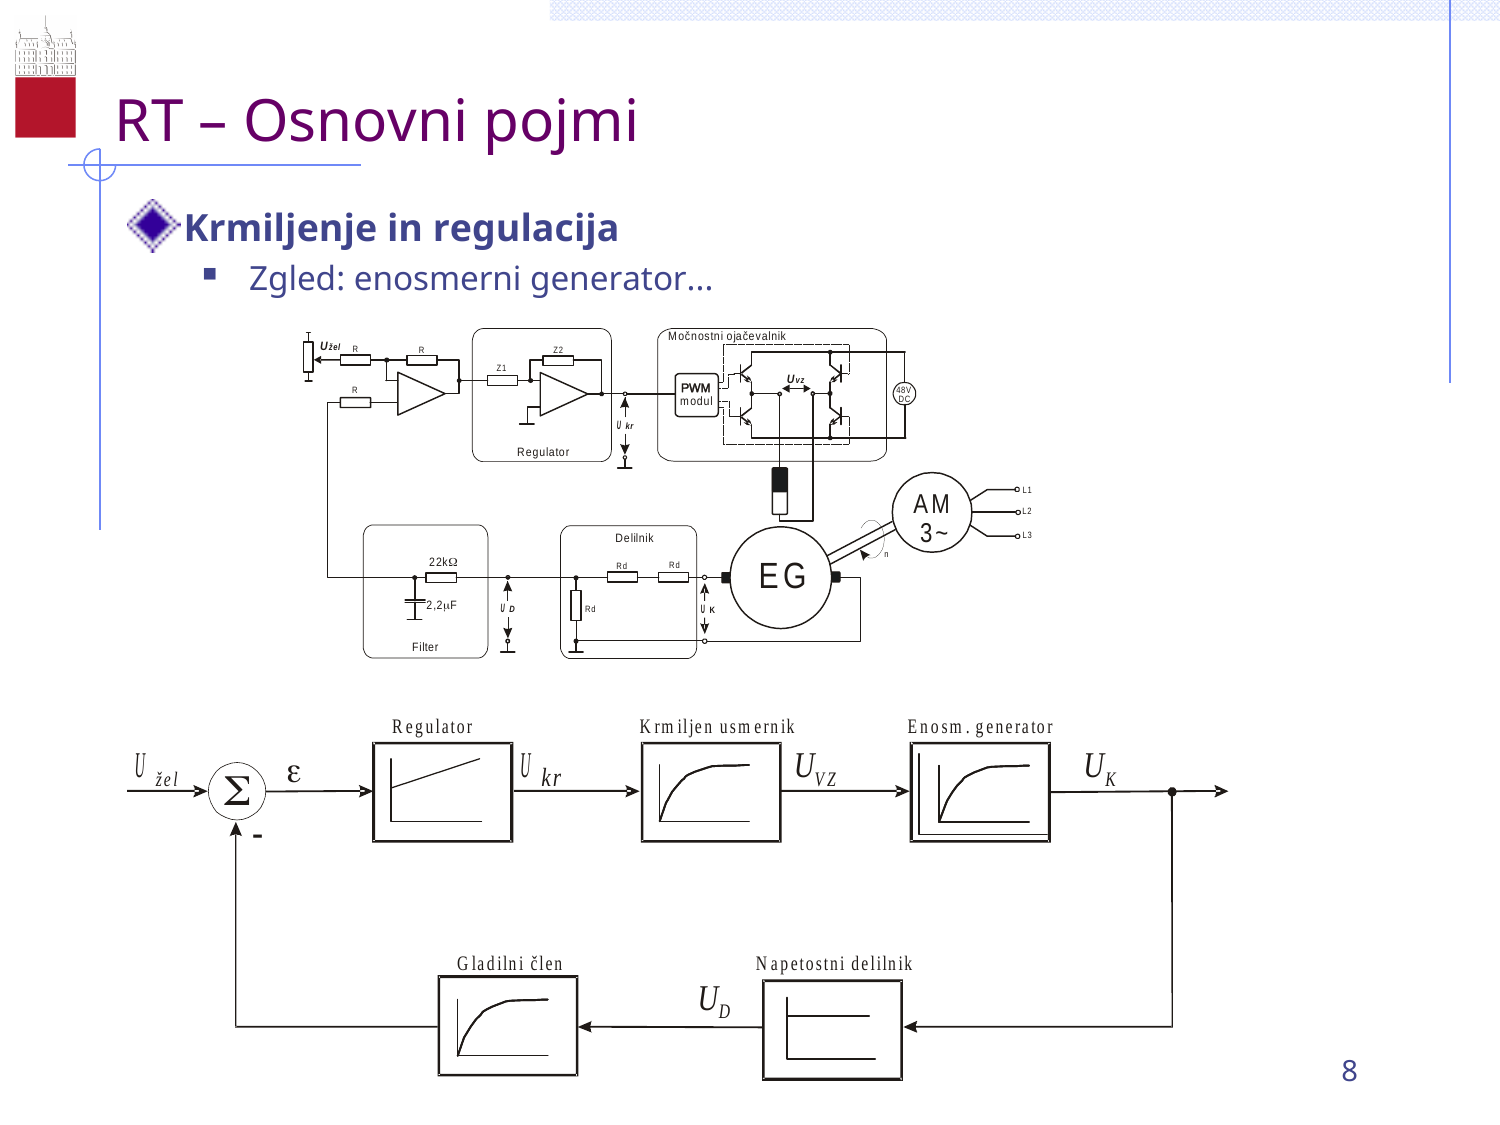

RT – Osnovni pojmi
# Krmiljenje in regulacija
Zgled: enosmerni generator...